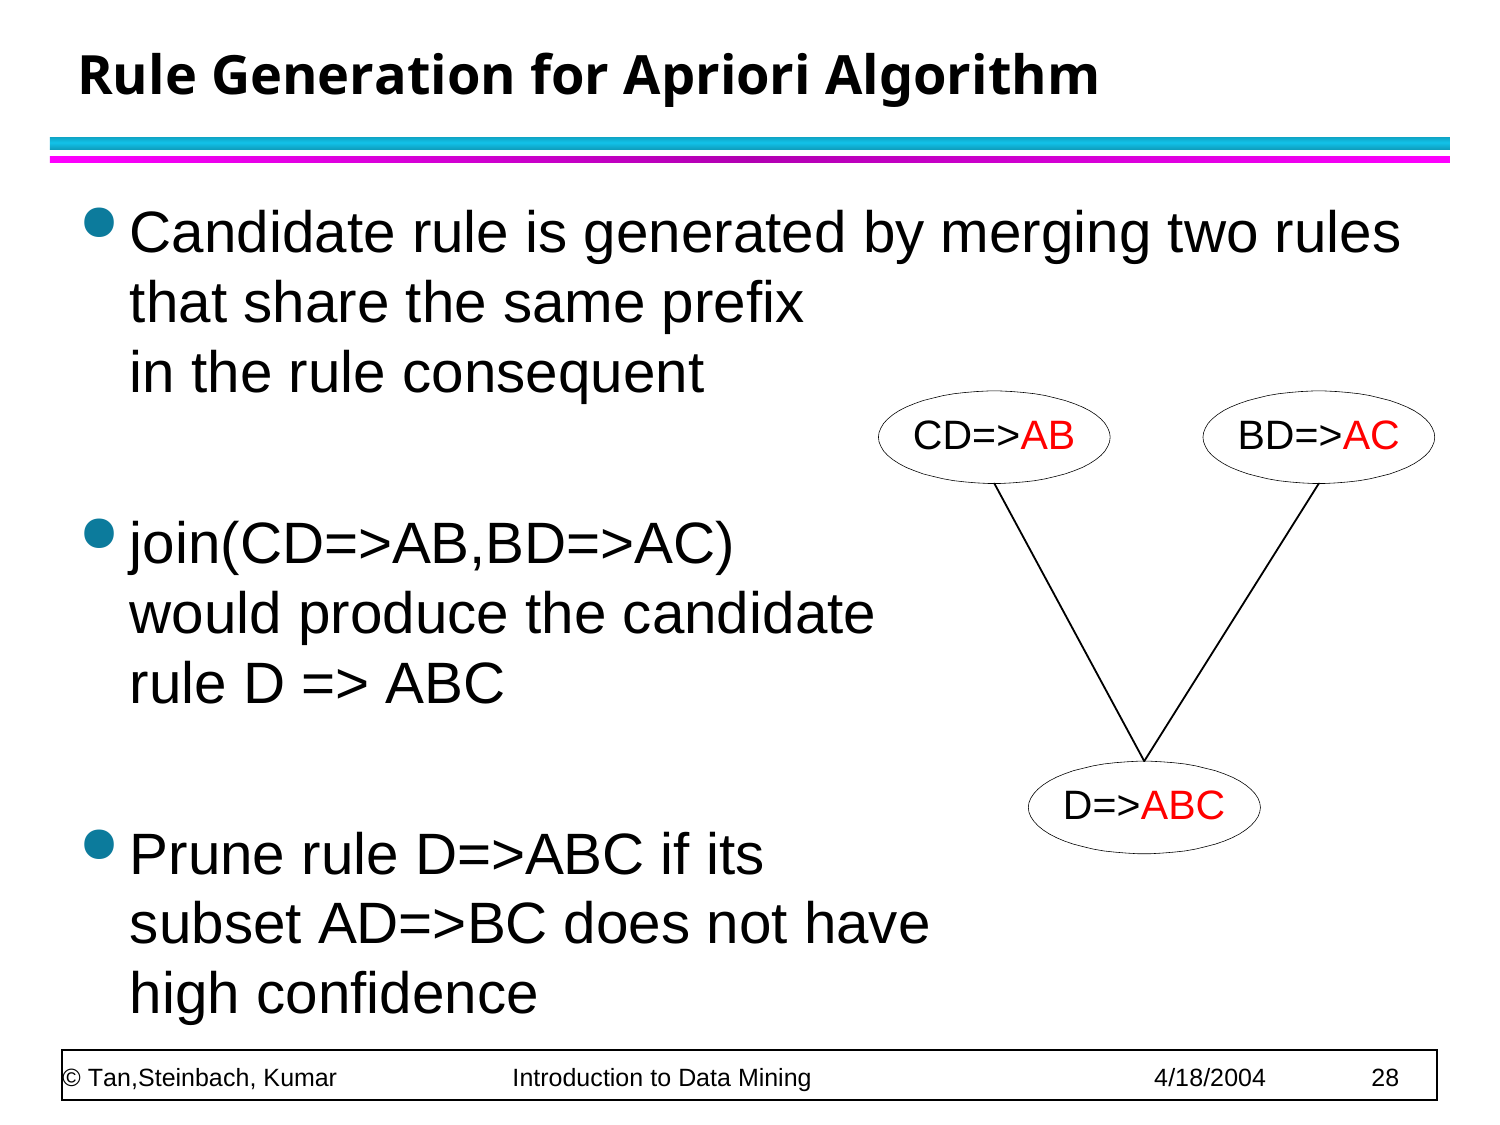

# Rule Generation for Apriori Algorithm
Candidate rule is generated by merging two rules that share the same prefix
in the rule consequent
join(CD=>AB,BD=>AC)
would produce the candidate
rule D => ABC
Prune rule D=>ABC if its
subset AD=>BC does not have
high confidence